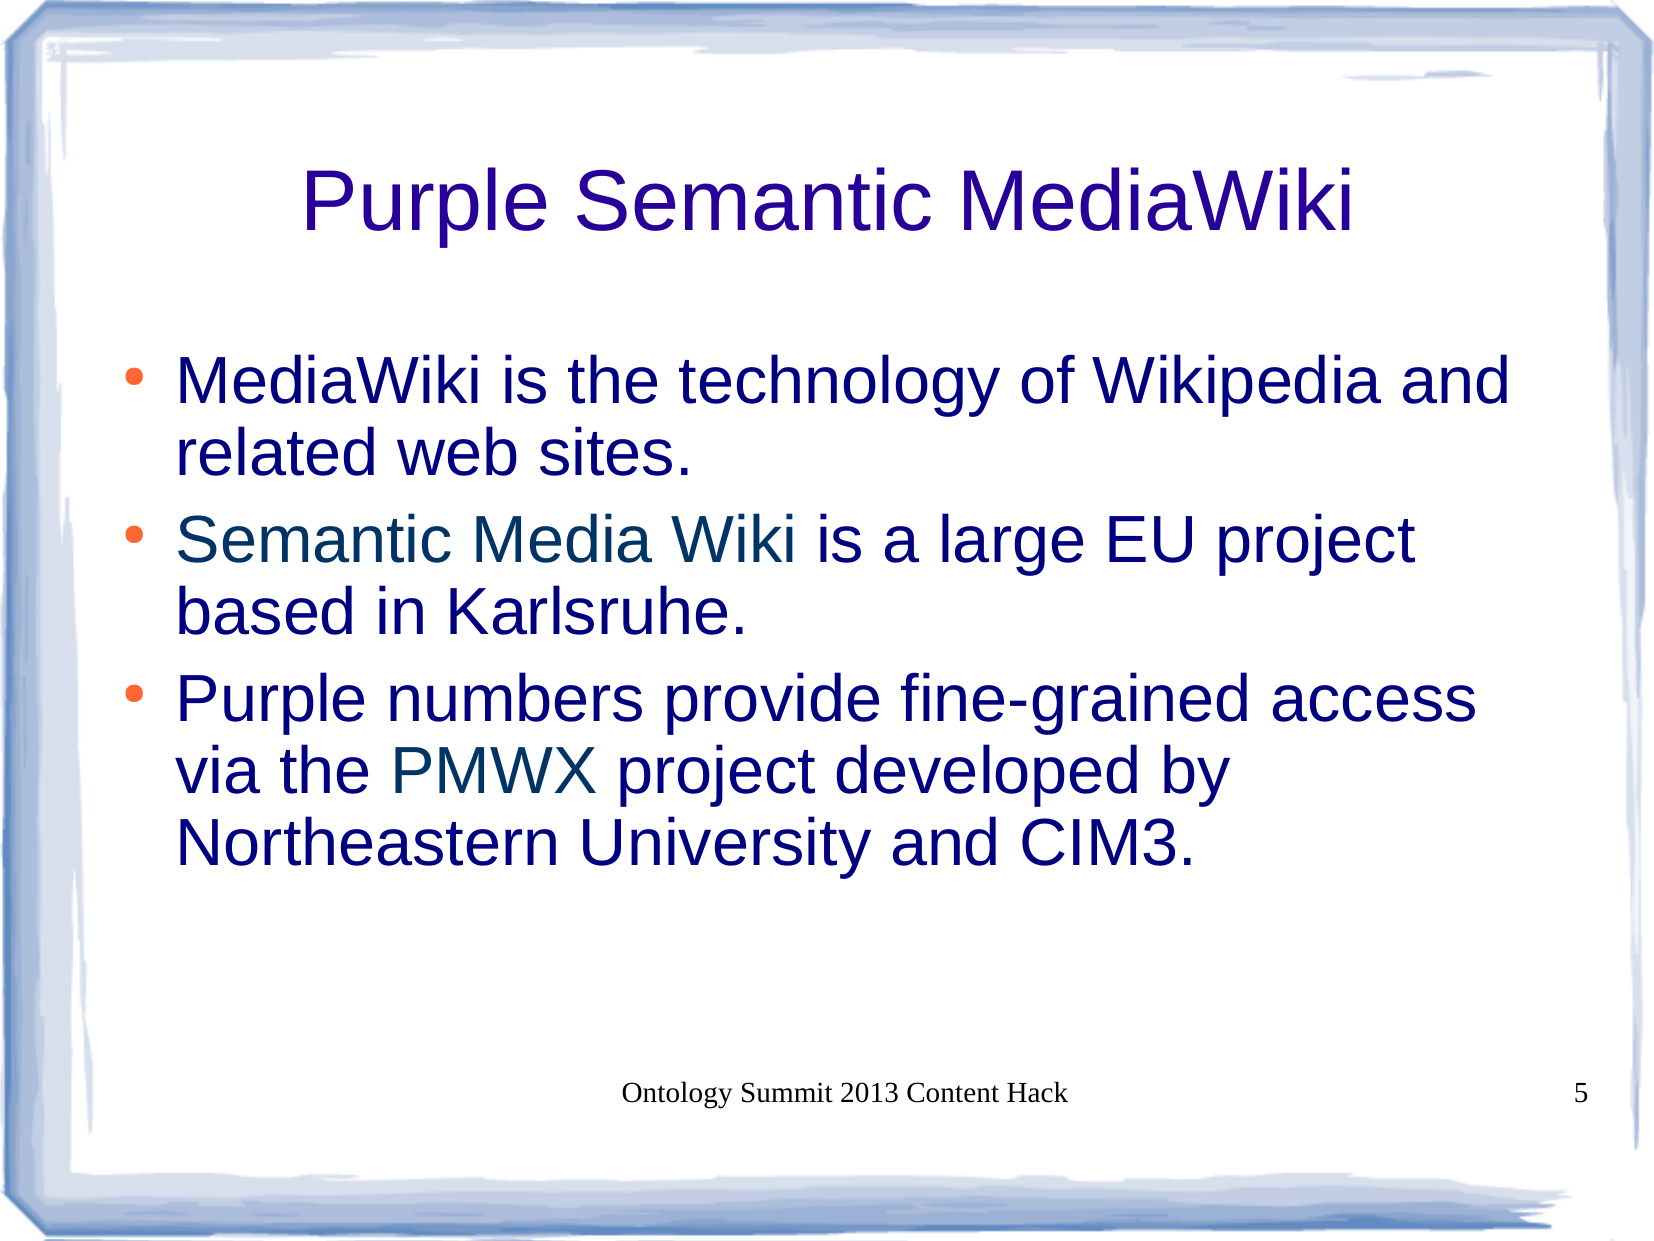

# Purple Semantic MediaWiki
MediaWiki is the technology of Wikipedia and related web sites.
Semantic Media Wiki is a large EU project based in Karlsruhe.
Purple numbers provide fine-grained access via the PMWX project developed by Northeastern University and CIM3.
Ontology Summit 2013 Content Hack
5